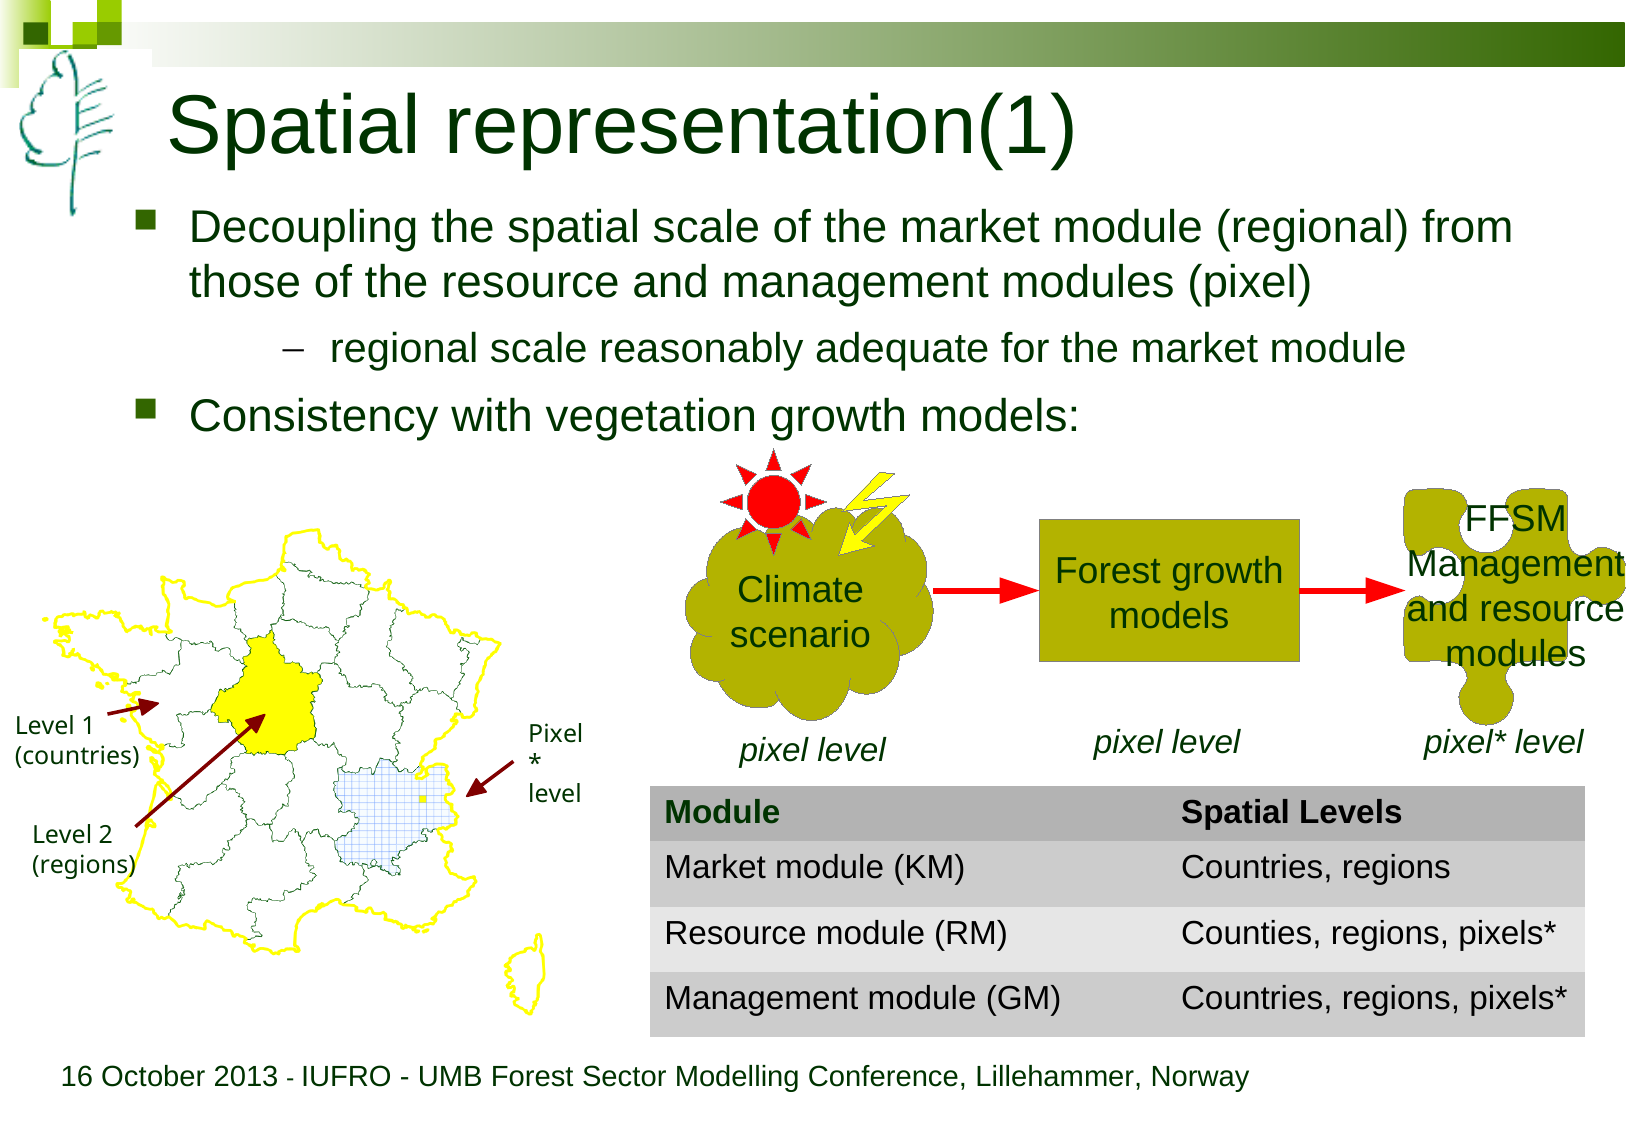

# Spatial representation(1)
Decoupling the spatial scale of the market module (regional) from those of the resource and management modules (pixel)
regional scale reasonably adequate for the market module
Consistency with vegetation growth models:
FFSM
Management
and resource
modules
Climate
scenario
Forest growth
models
Level 1
(countries)
Pixel*
level
pixel level
pixel* level
pixel level
| Module | Spatial Levels |
| --- | --- |
| Market module (KM) | Countries, regions |
| Resource module (RM) | Counties, regions, pixels\* |
| Management module (GM) | Countries, regions, pixels\* |
Level 2
(regions)